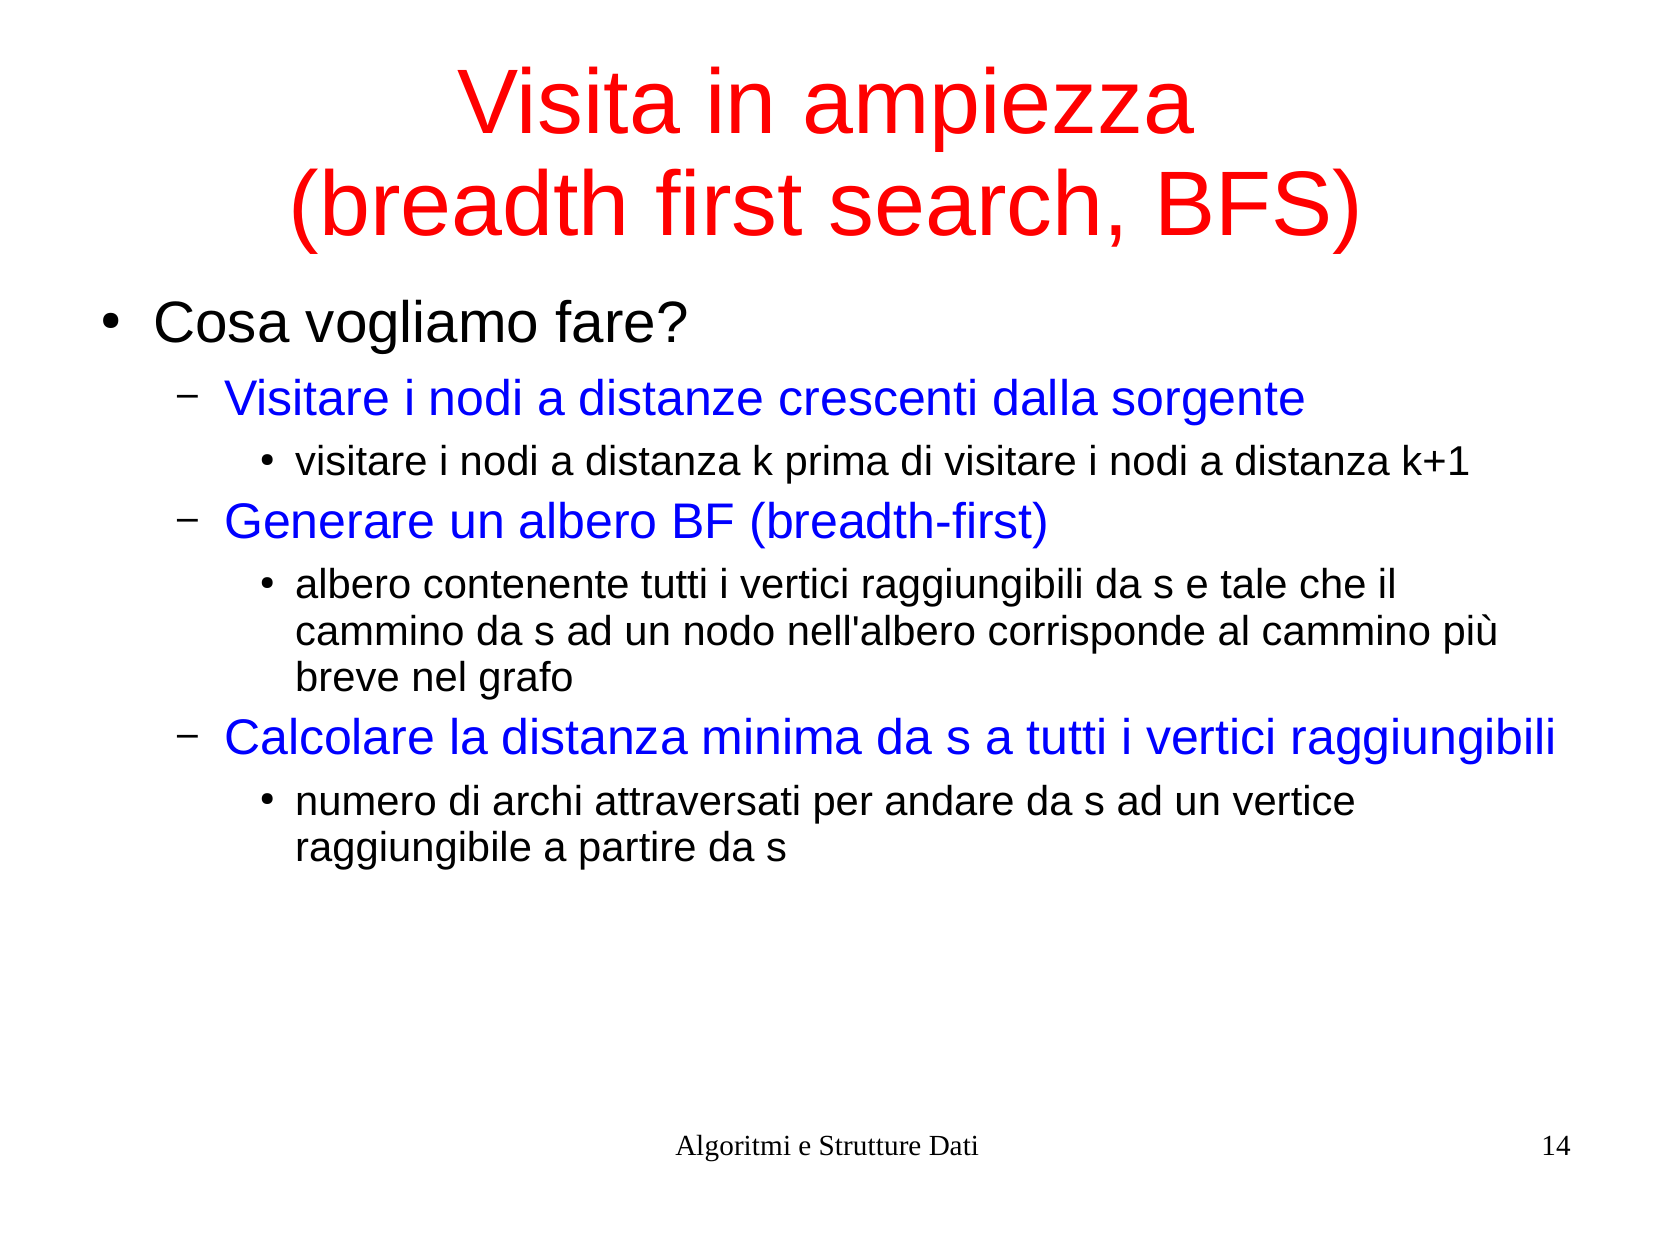

# Visita in ampiezza (breadth first search, BFS)
Cosa vogliamo fare?
Visitare i nodi a distanze crescenti dalla sorgente
visitare i nodi a distanza k prima di visitare i nodi a distanza k+1
Generare un albero BF (breadth-first)
albero contenente tutti i vertici raggiungibili da s e tale che il cammino da s ad un nodo nell'albero corrisponde al cammino più breve nel grafo
Calcolare la distanza minima da s a tutti i vertici raggiungibili
numero di archi attraversati per andare da s ad un vertice raggiungibile a partire da s
Algoritmi e Strutture Dati
14